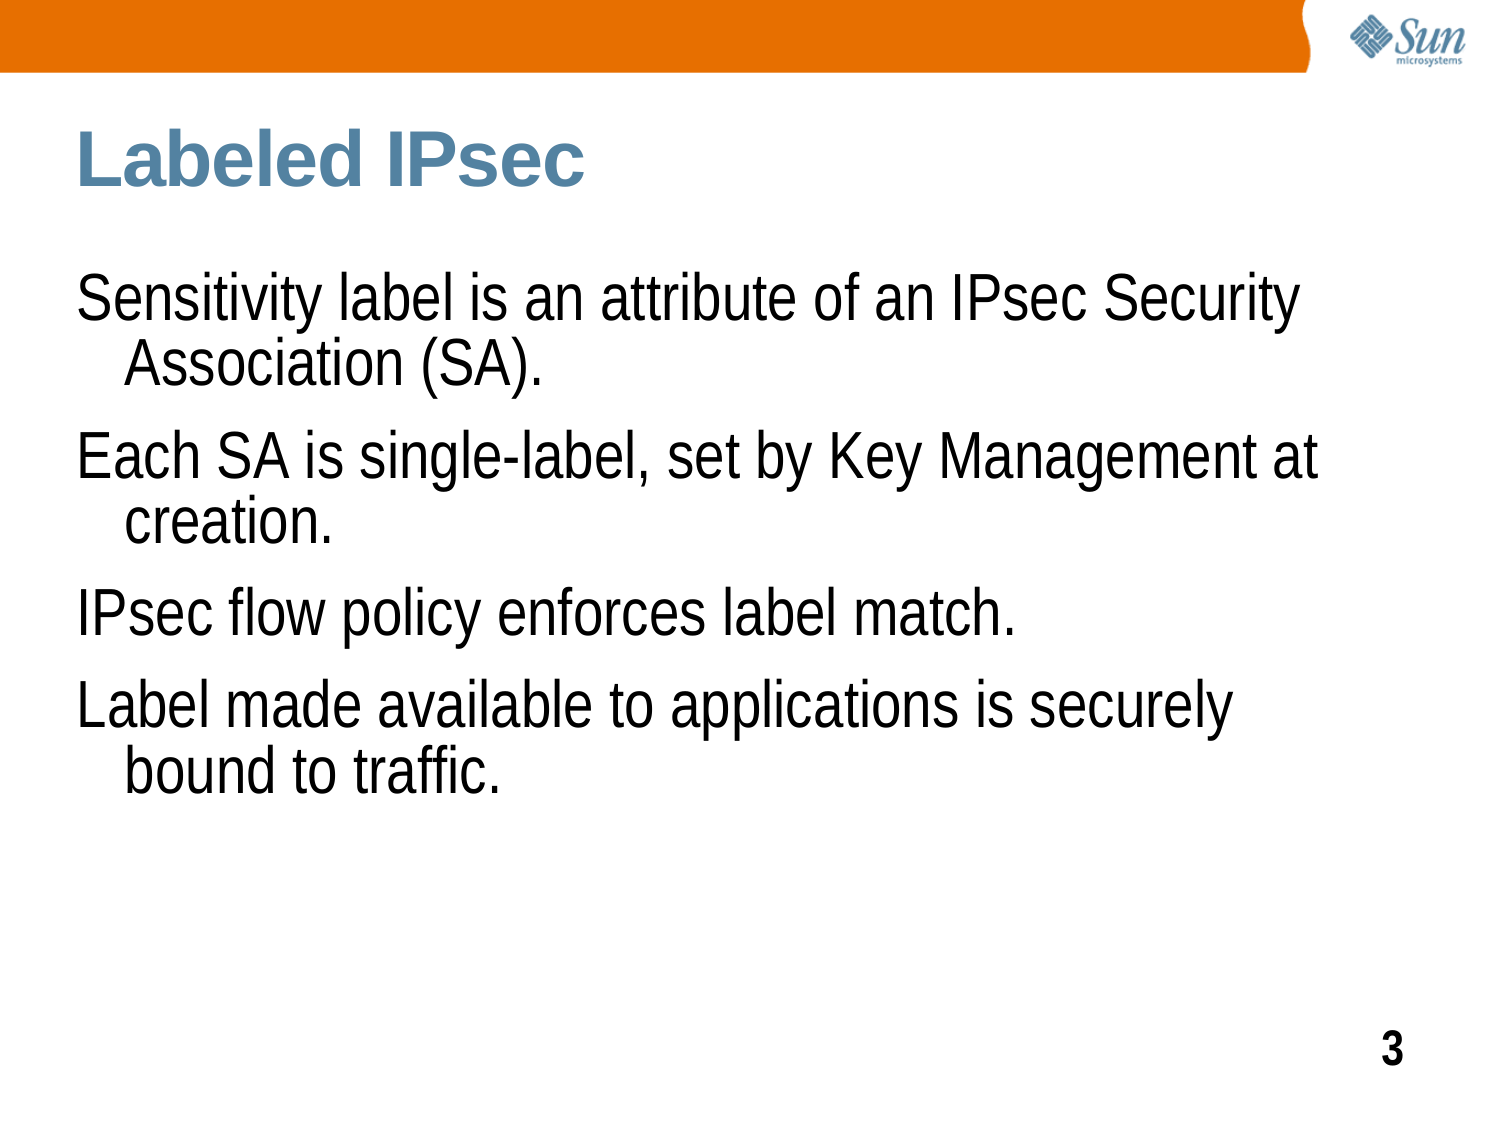

# Labeled IPsec
Sensitivity label is an attribute of an IPsec Security Association (SA).
Each SA is single-label, set by Key Management at creation.
IPsec flow policy enforces label match.
Label made available to applications is securely bound to traffic.